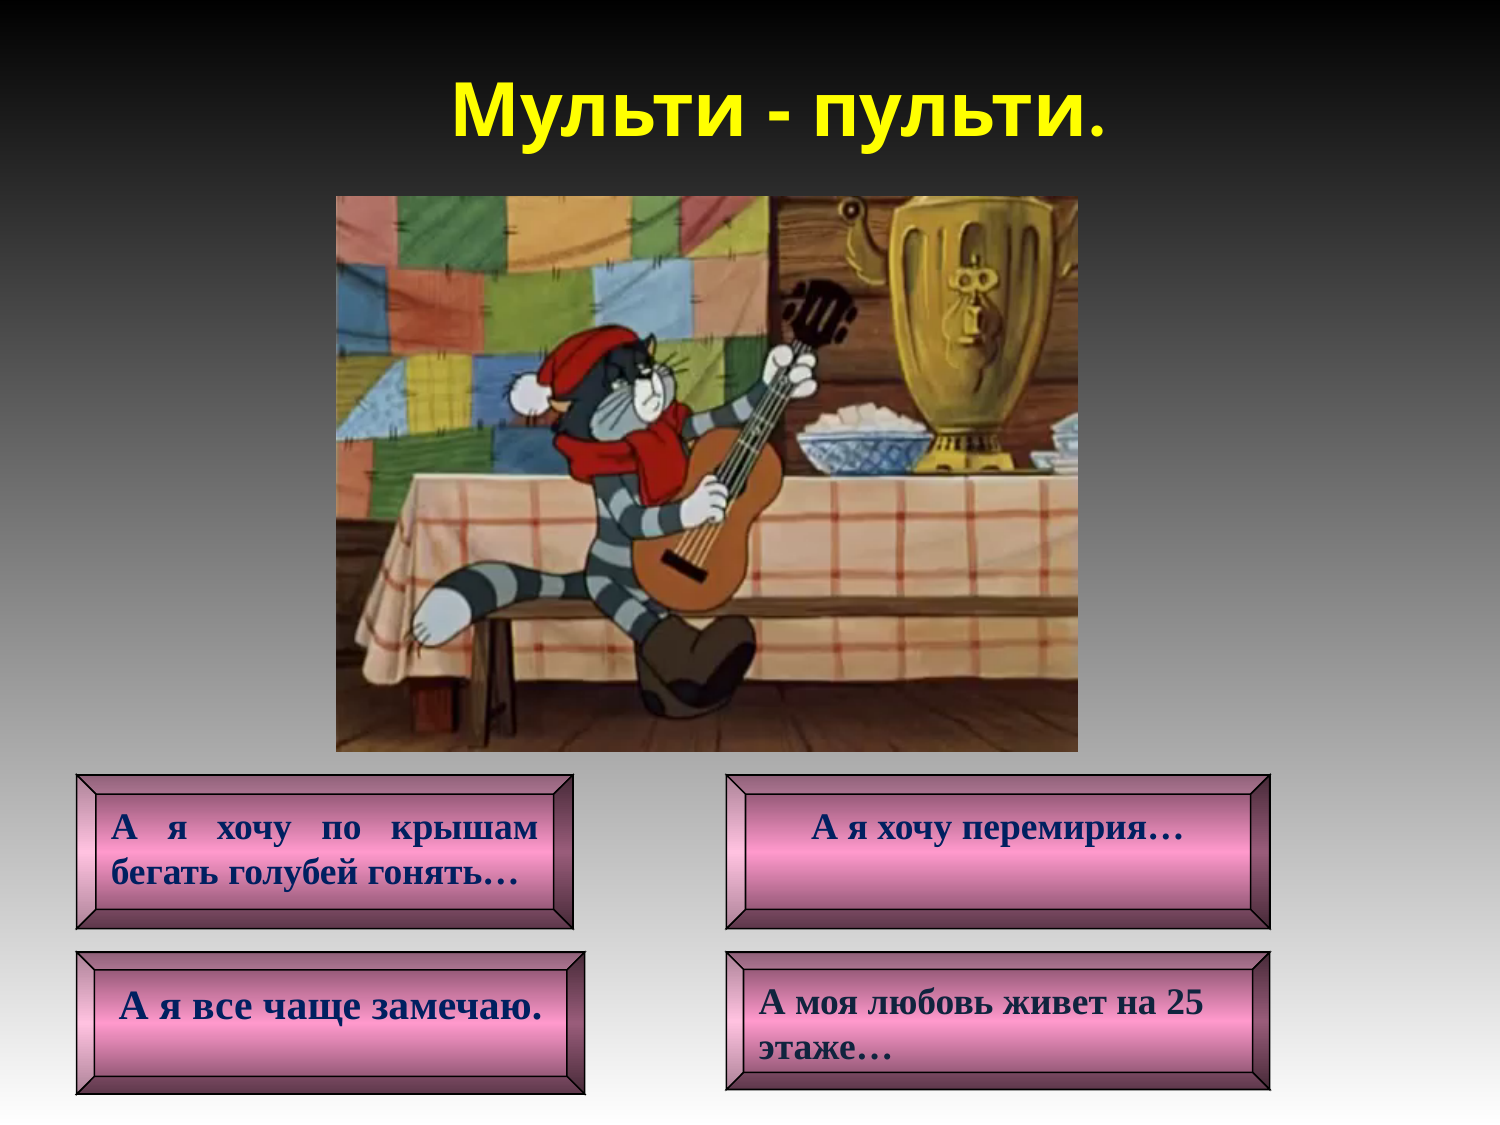

Мульти - пульти.
А я хочу по крышам бегать голубей гонять…
А я хочу перемирия…
А я все чаще замечаю.
А моя любовь живет на 25 этаже…